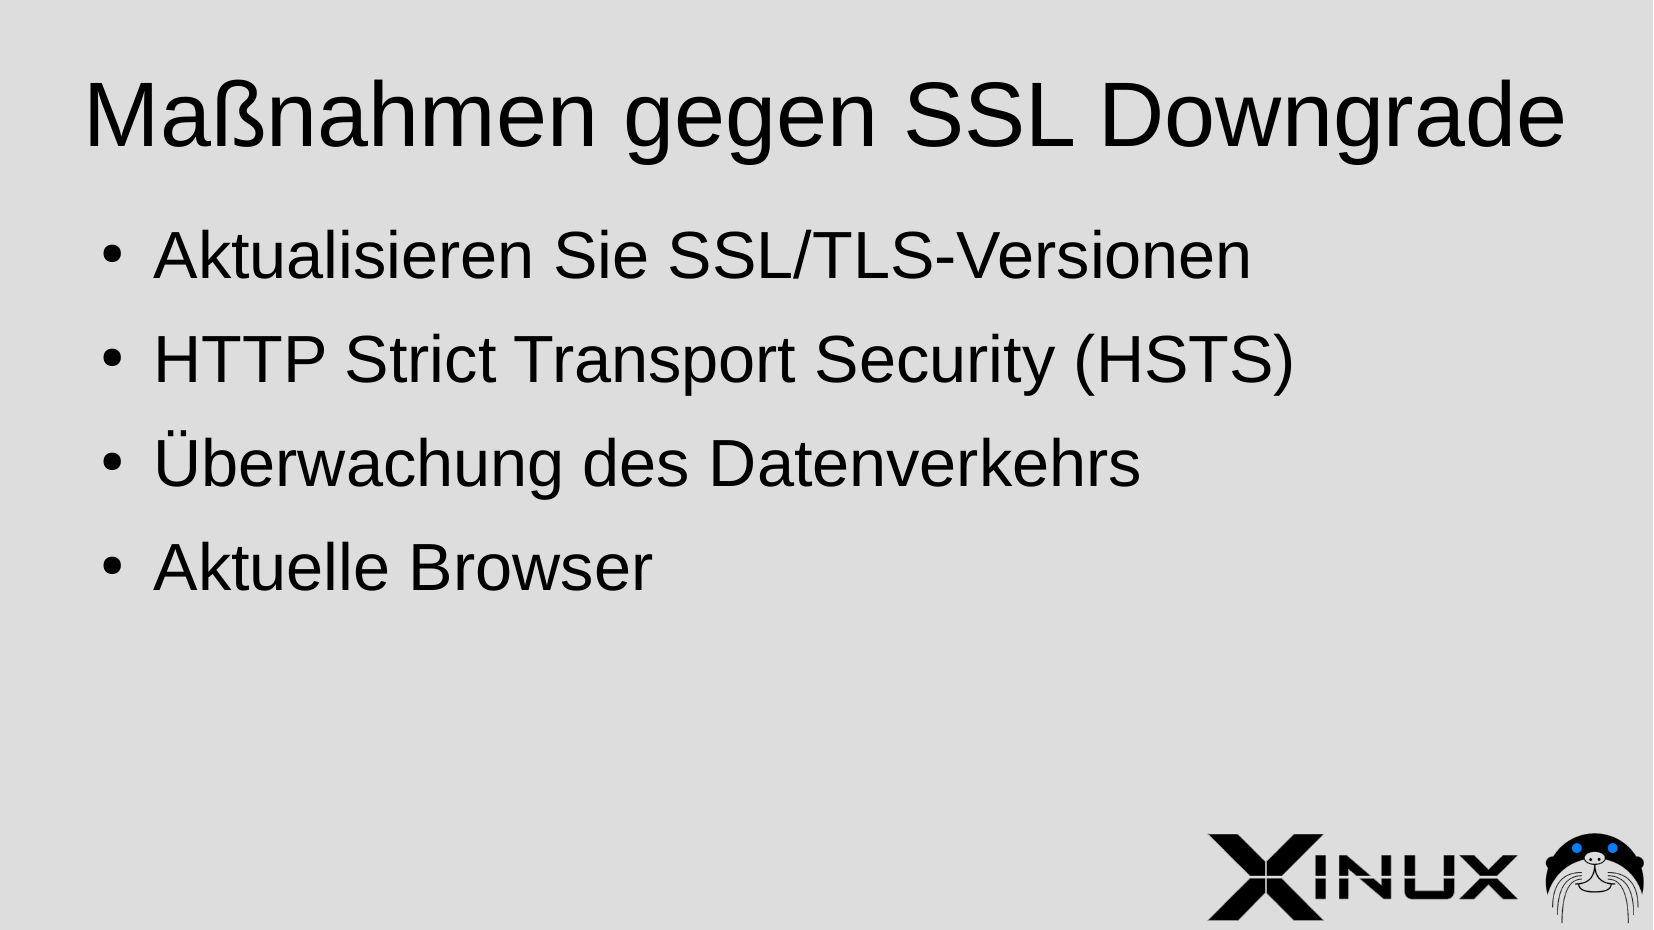

# Maßnahmen gegen SSL Downgrade
Aktualisieren Sie SSL/TLS-Versionen
HTTP Strict Transport Security (HSTS)
Überwachung des Datenverkehrs
Aktuelle Browser